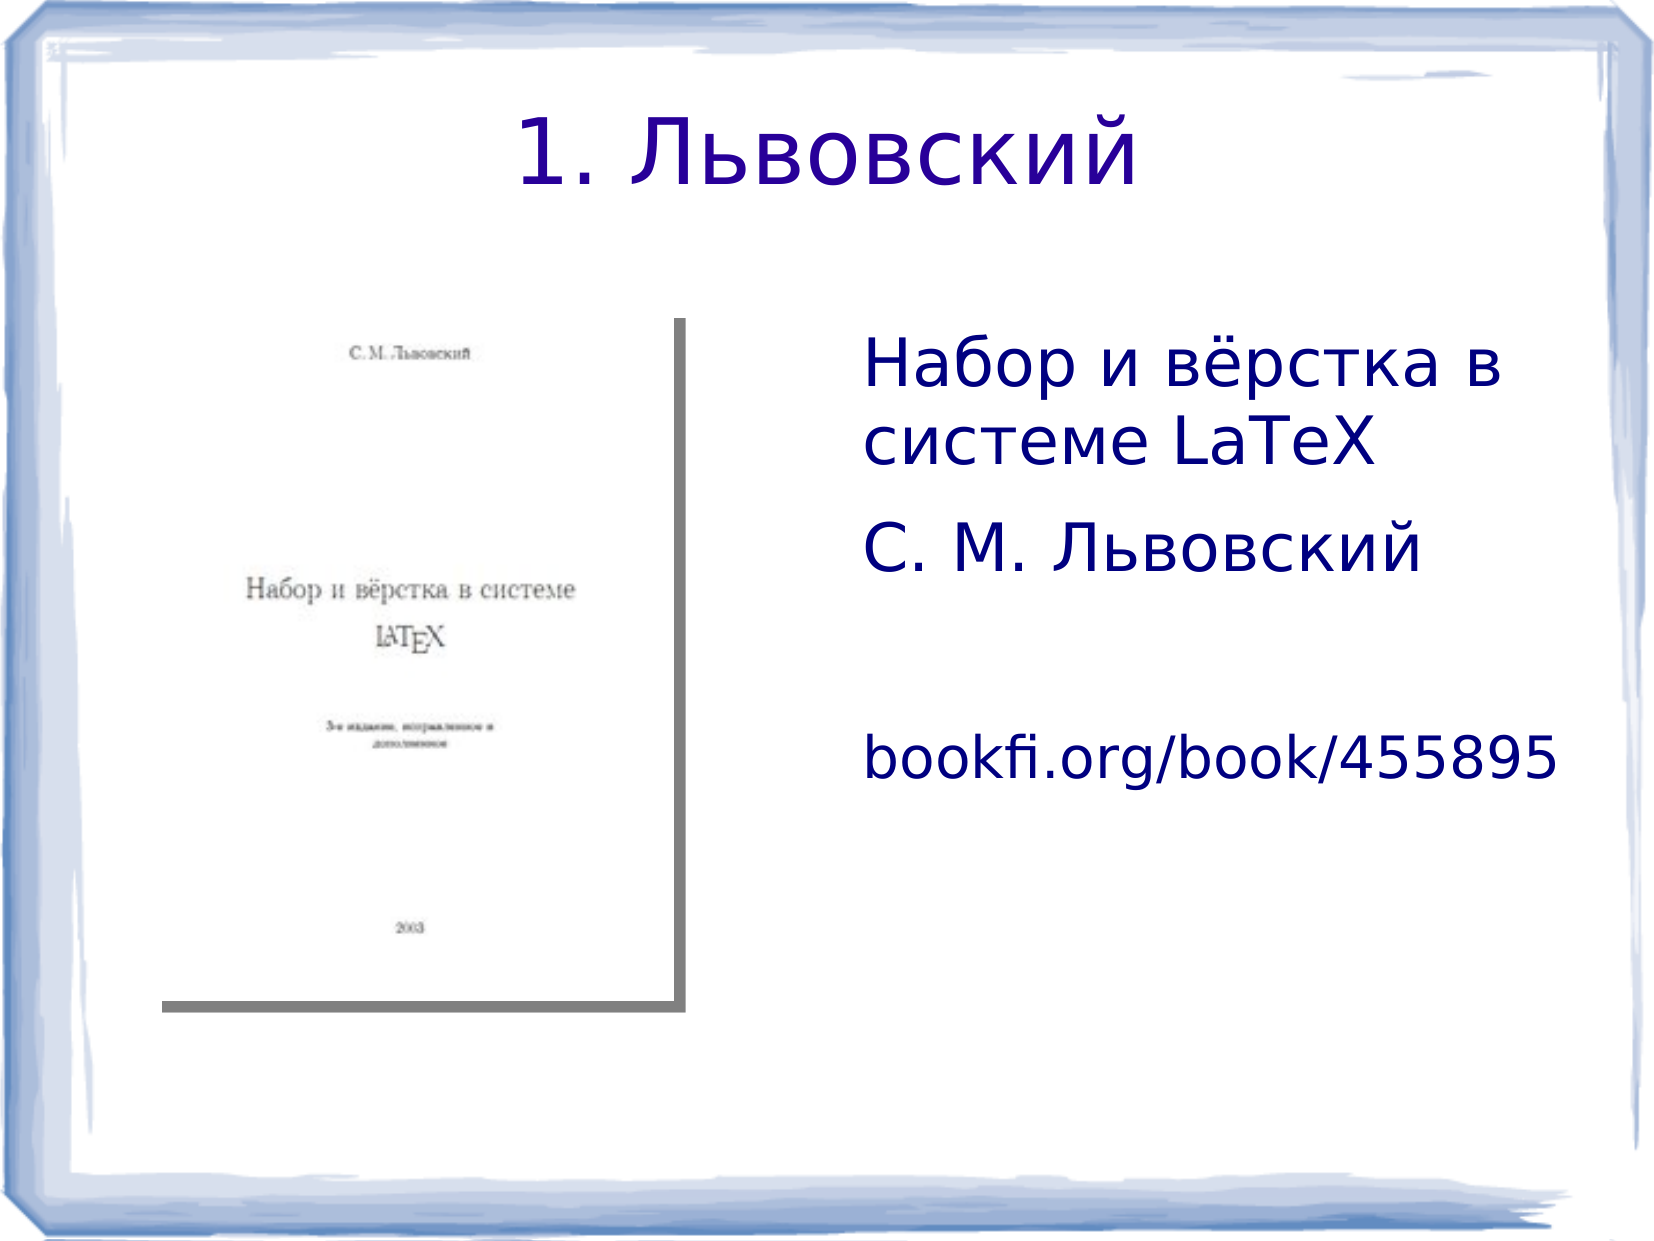

# 1. Львовский
Набор и вёрстка в системе LaTeX
С. М. Львовский
bookfi.org/book/455895